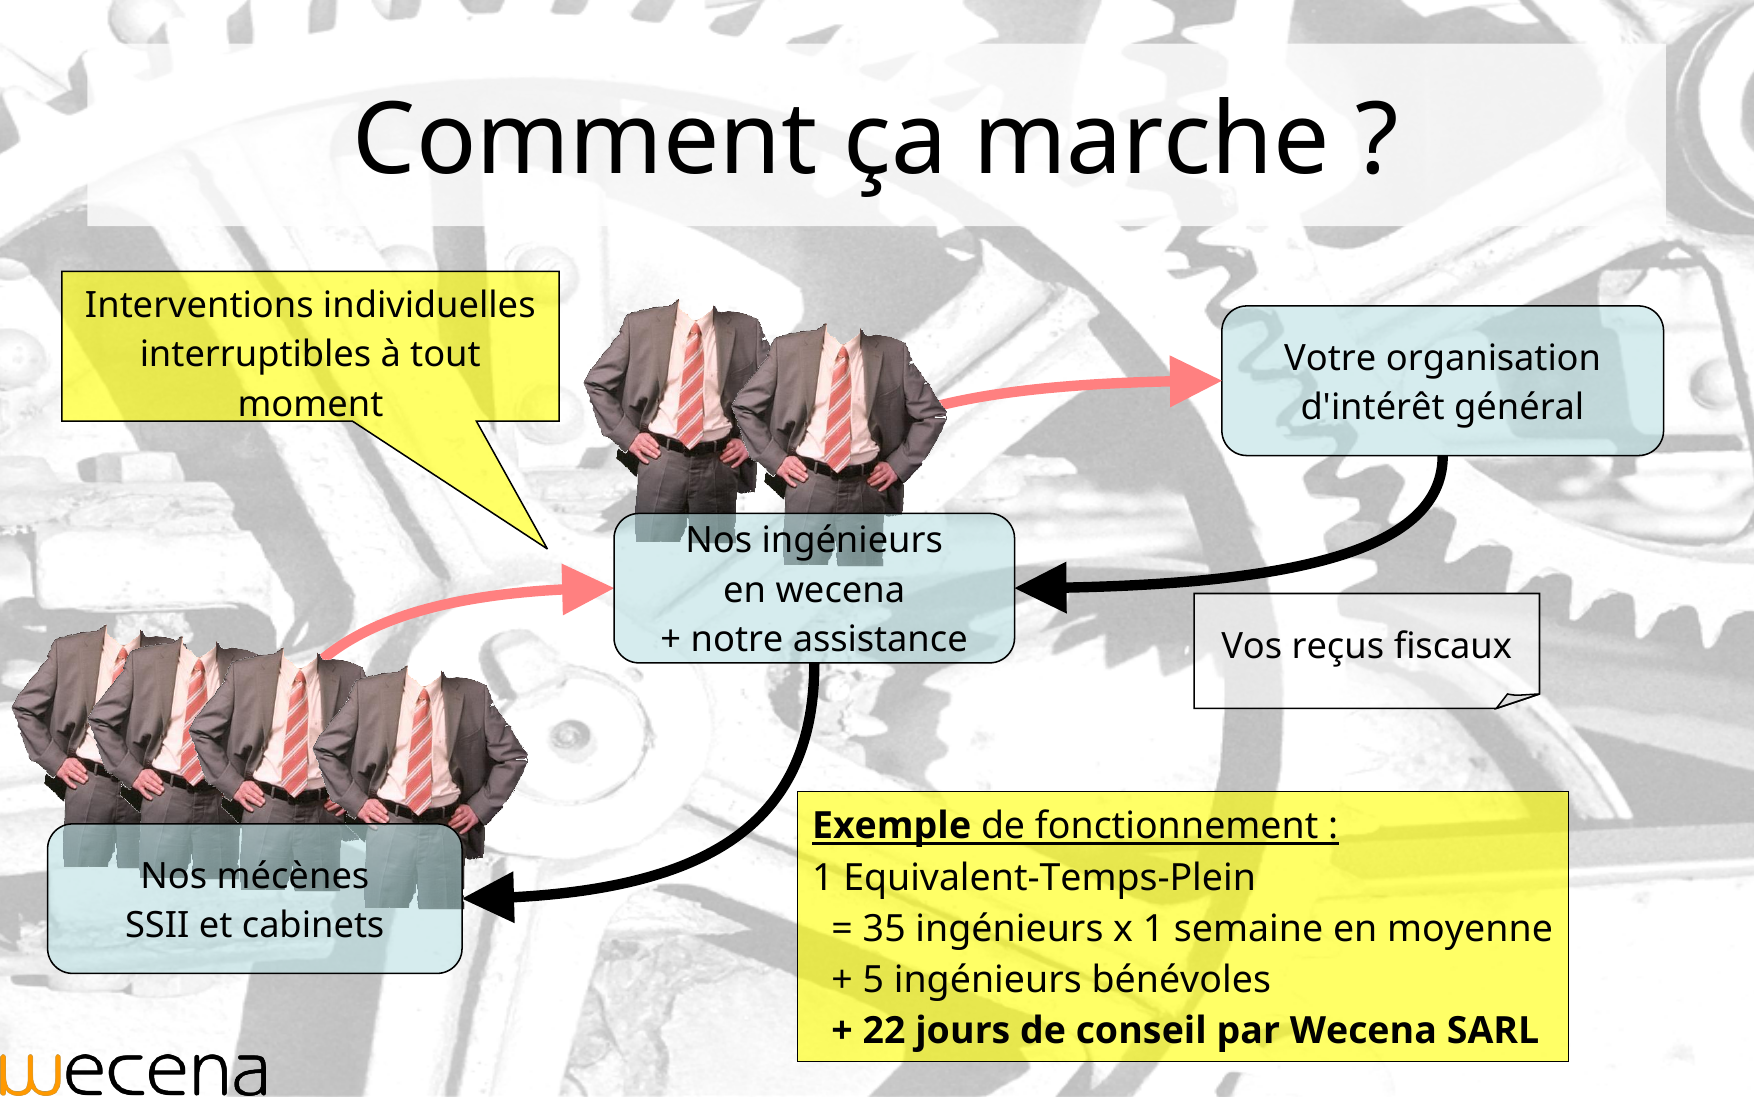

# Comment ça marche ?
Interventions individuelles interruptibles à tout moment
Votre organisation
d'intérêt général
Nos ingénieurs
en wecena
+ notre assistance
Vos reçus fiscaux
Exemple de fonctionnement :
1 Equivalent-Temps-Plein
 = 35 ingénieurs x 1 semaine en moyenne
 + 5 ingénieurs bénévoles
 + 22 jours de conseil par Wecena SARL
Nos mécènes
SSII et cabinets